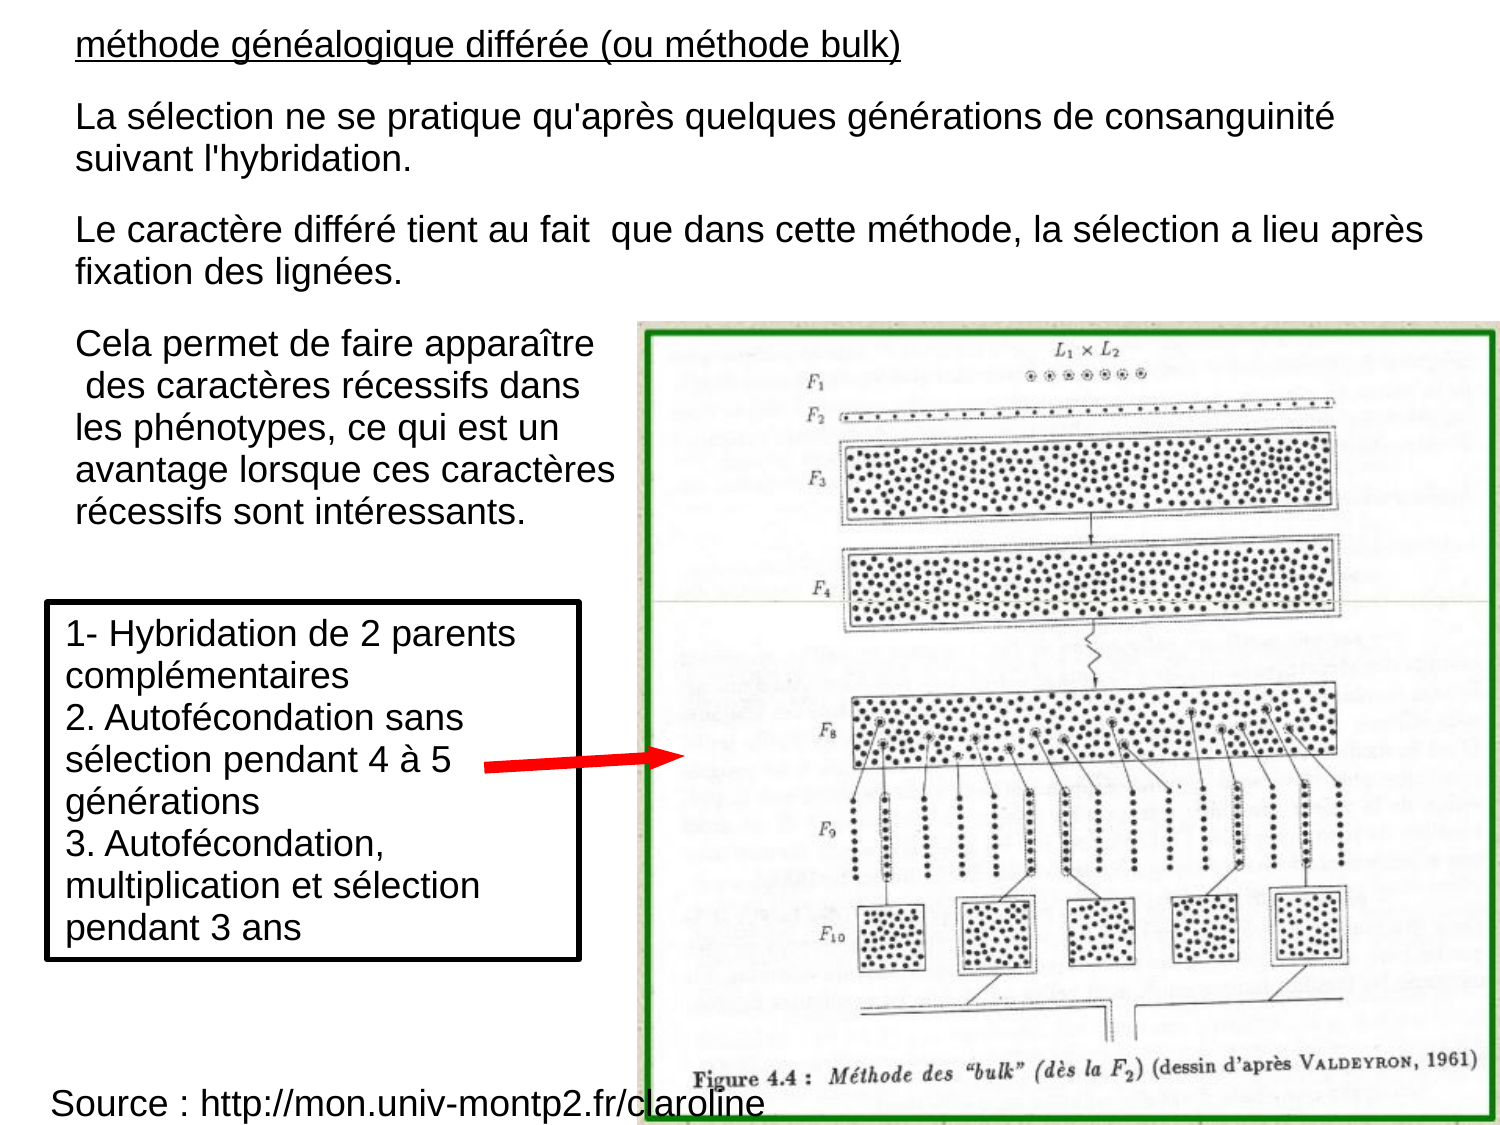

# méthode généalogique différée (ou méthode bulk)
La sélection ne se pratique qu'après quelques générations de consanguinité suivant l'hybridation.
Le caractère différé tient au fait que dans cette méthode, la sélection a lieu après fixation des lignées.
Cela permet de faire apparaître
 des caractères récessifs dans
les phénotypes, ce qui est un
avantage lorsque ces caractères
récessifs sont intéressants.
1- Hybridation de 2 parents
complémentaires
2. Autofécondation sans
sélection pendant 4 à 5
générations
3. Autofécondation,
multiplication et sélection
pendant 3 ans
Source : http://mon.univ-montp2.fr/claroline